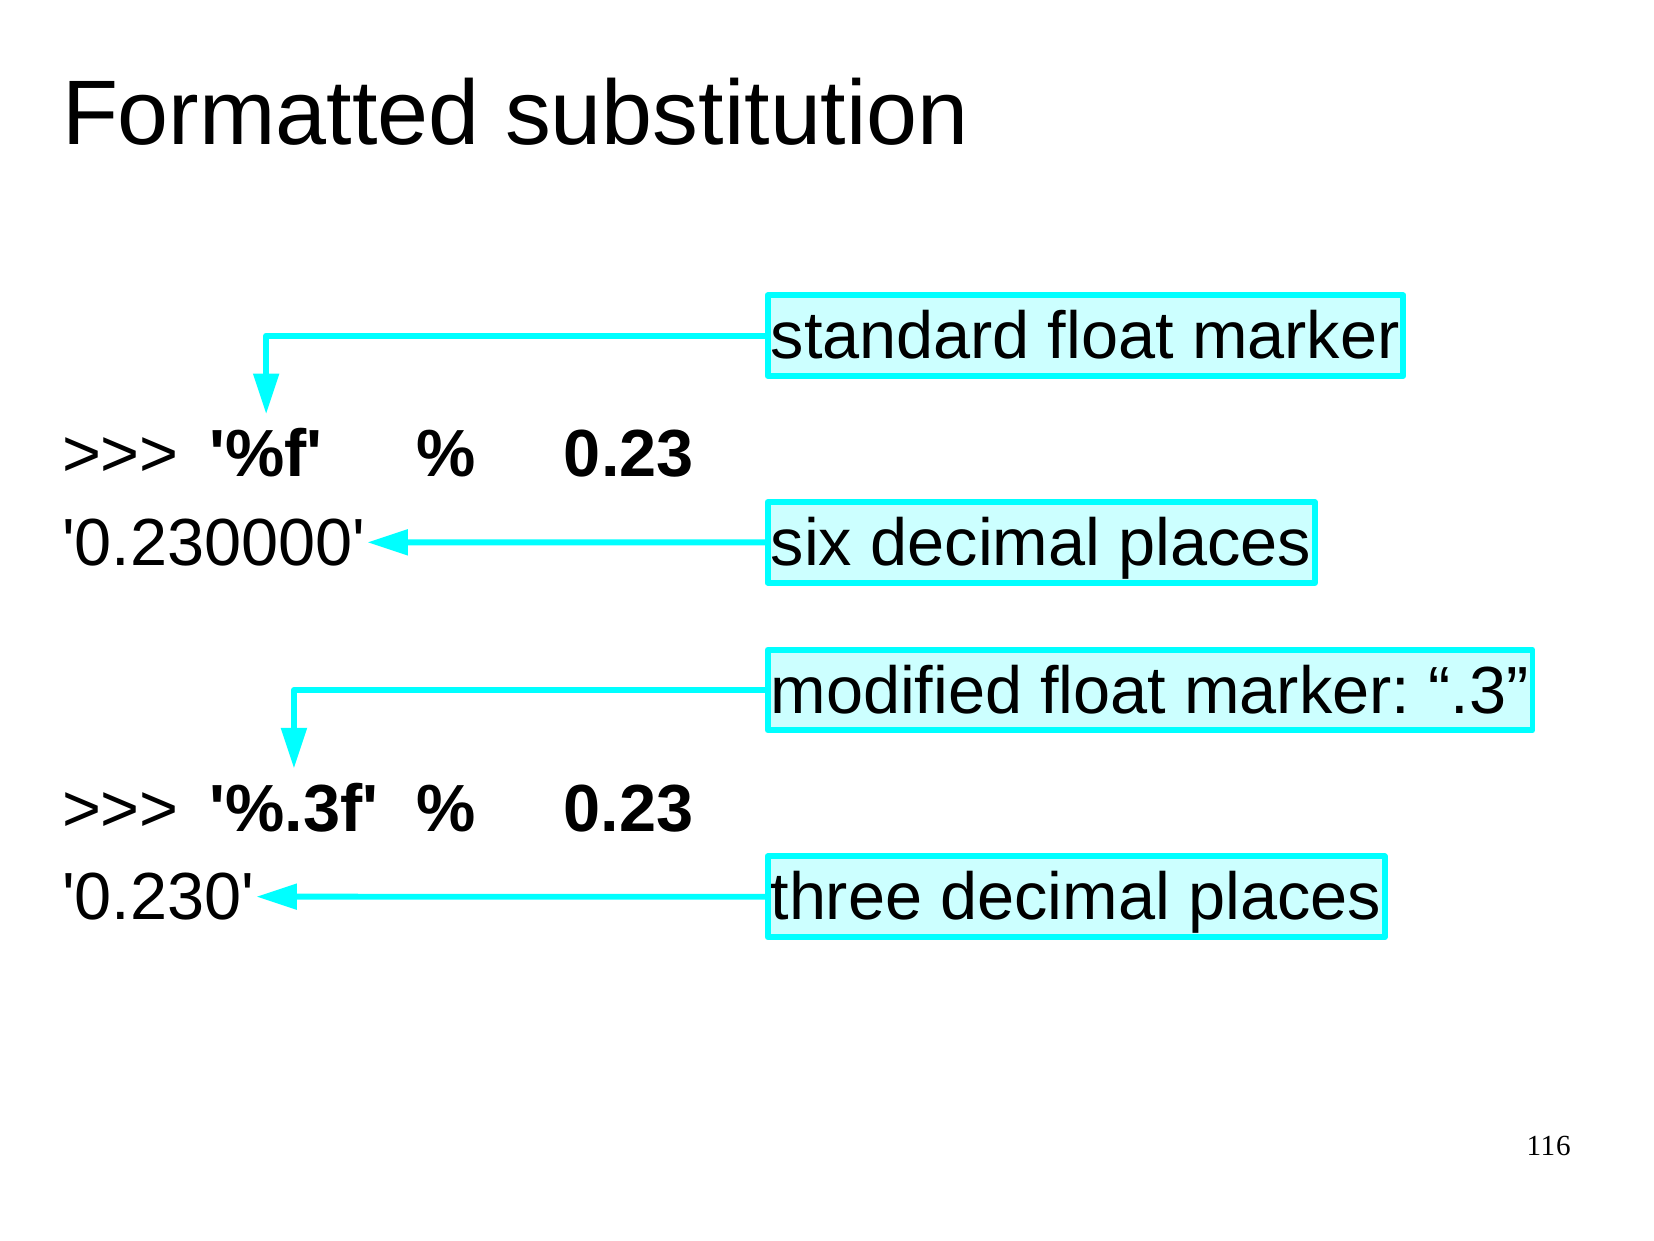

Formatted substitution
standard float marker
>>>
'%f'
%
0.23
'0.230000'
six decimal places
modified float marker: “.3”
>>>
'%.3f'
%
0.23
'0.230'
three decimal places
116